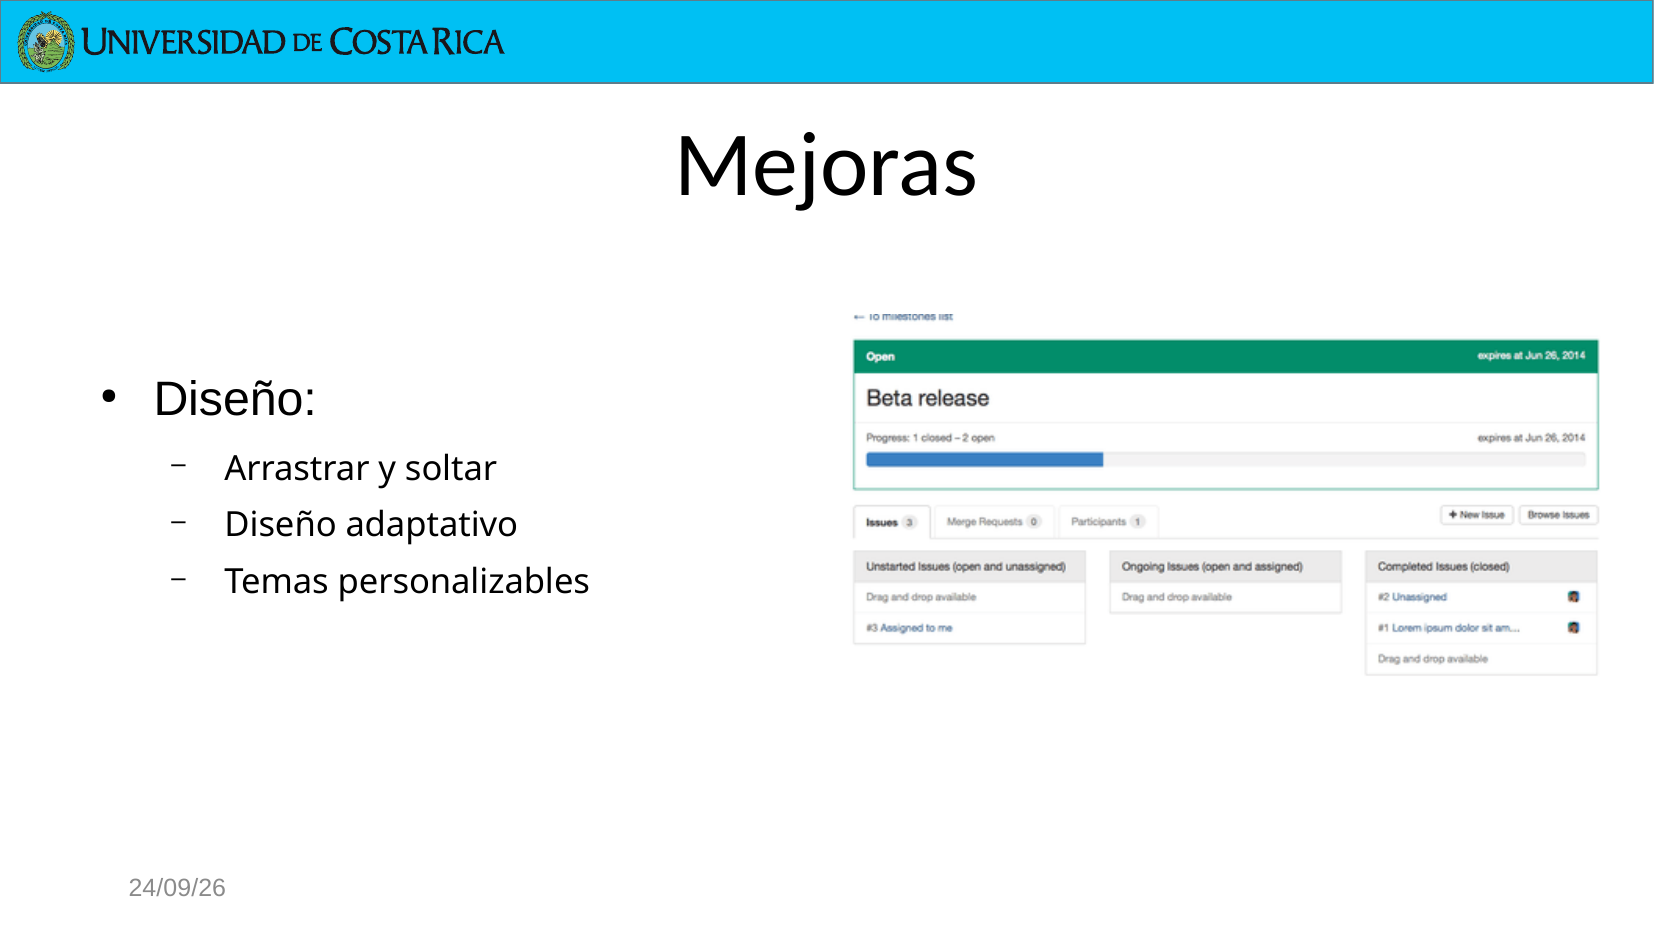

Mejoras
# Diseño:
Arrastrar y soltar
Diseño adaptativo
Temas personalizables